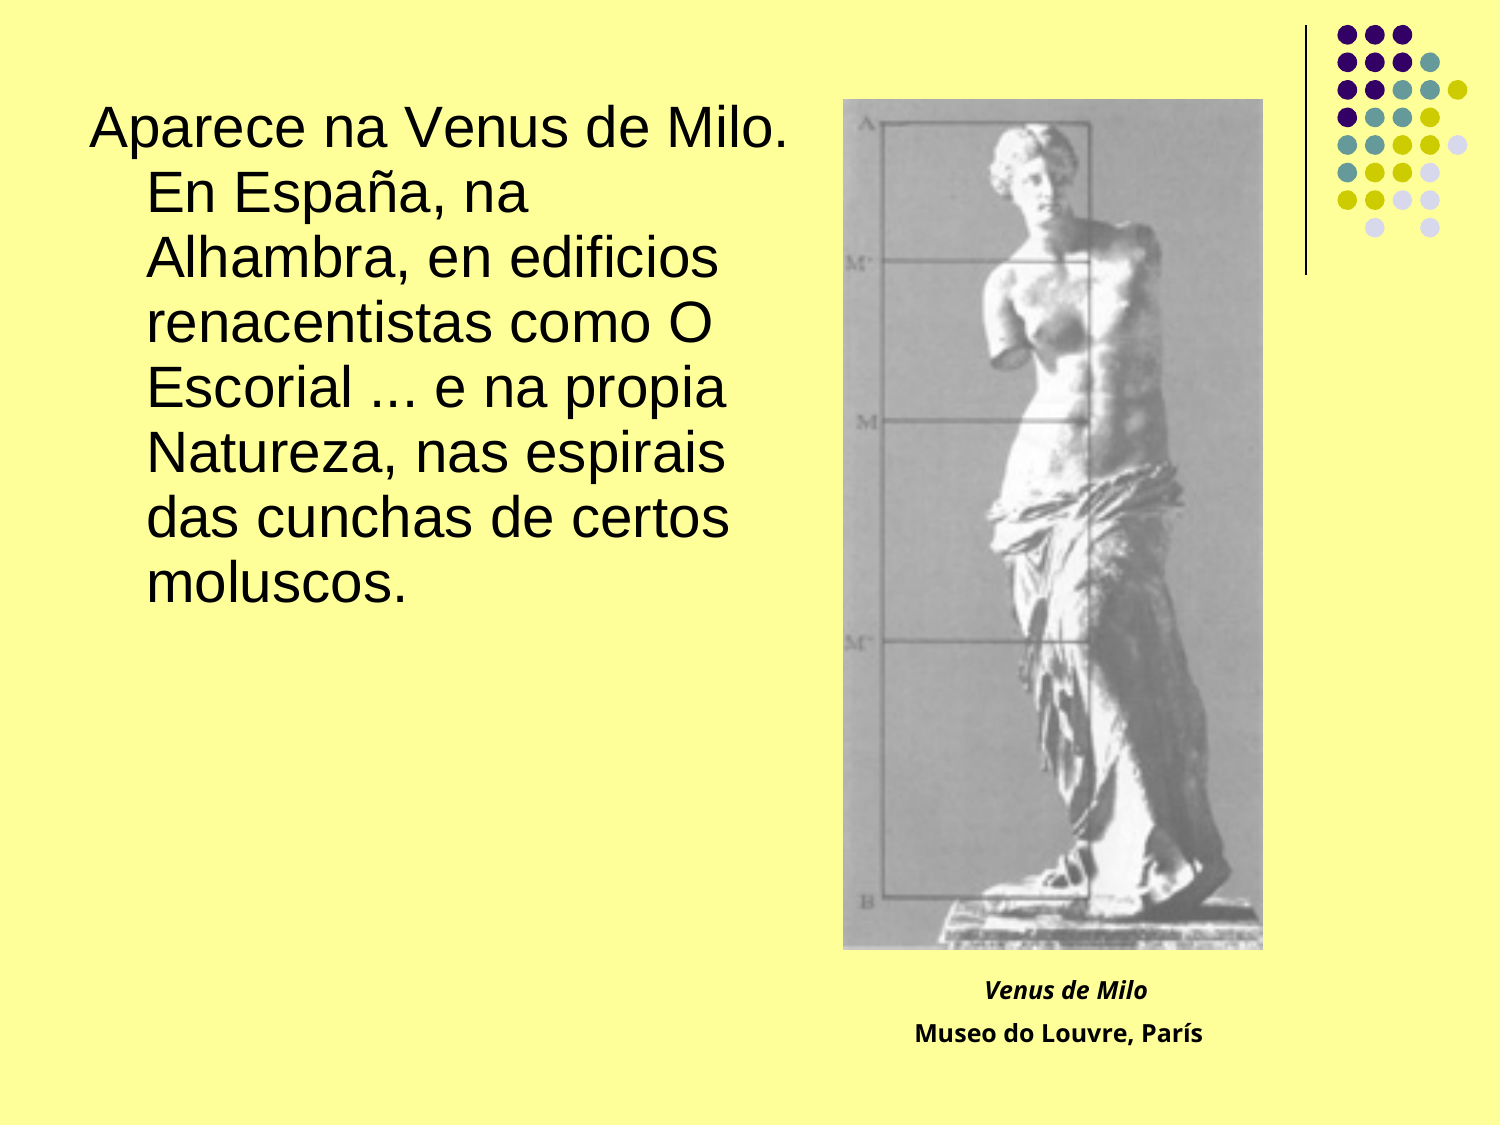

# Aparece na Venus de Milo. En España, na Alhambra, en edificios renacentistas como O Escorial ... e na propia Natureza, nas espirais das cunchas de certos moluscos.
Venus de Milo
Museo do Louvre, París